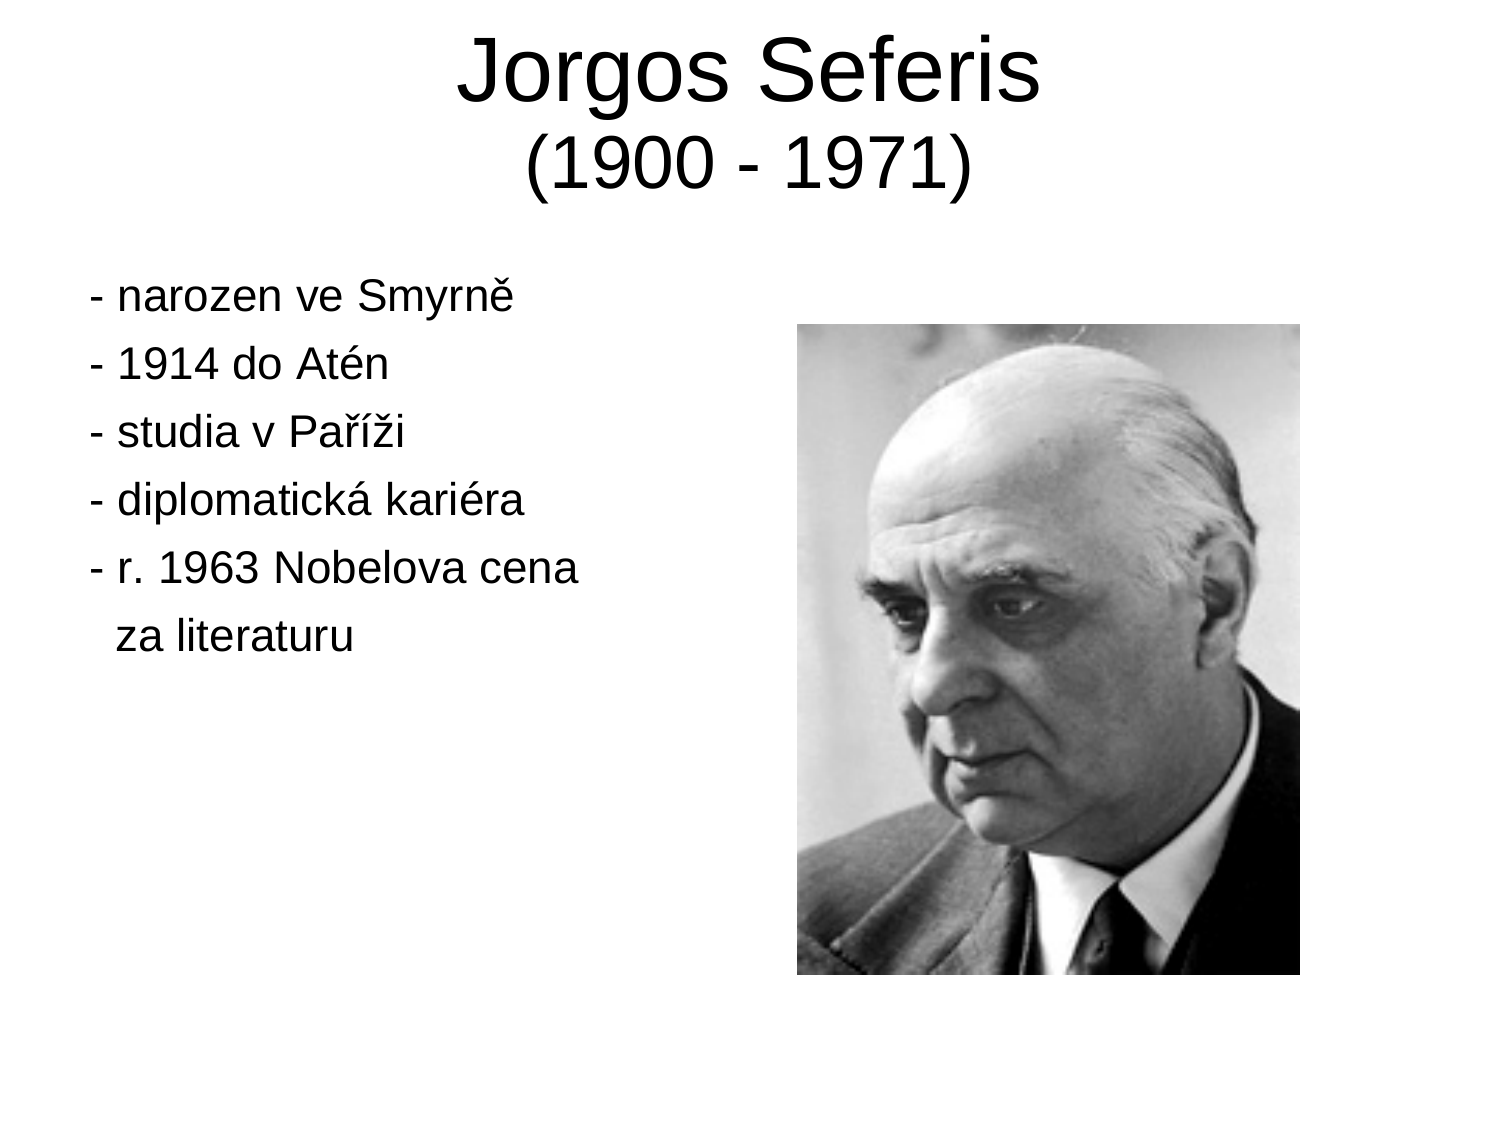

# Jorgos Seferis (1900 - 1971)
- narozen ve Smyrně
- 1914 do Atén
- studia v Paříži
- diplomatická kariéra
- r. 1963 Nobelova cena
 za literaturu